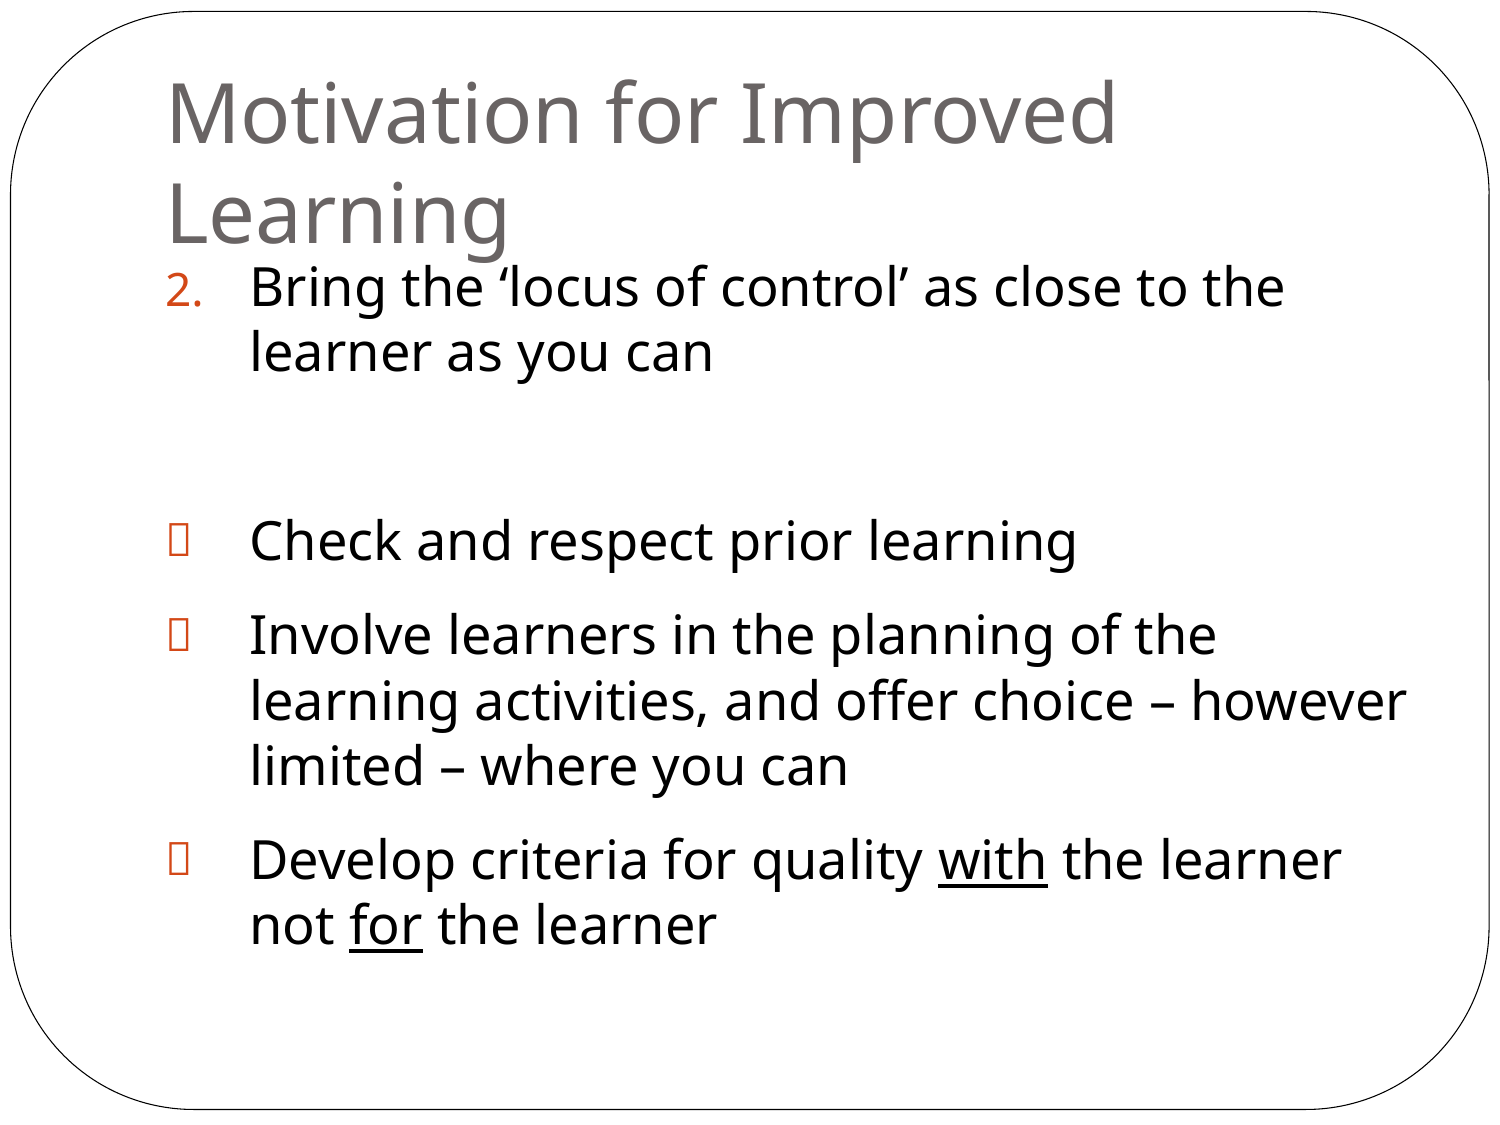

# Motivation for Improved Learning
Bring the ‘locus of control’ as close to the learner as you can
Check and respect prior learning
Involve learners in the planning of the learning activities, and offer choice – however limited – where you can
Develop criteria for quality with the learner not for the learner